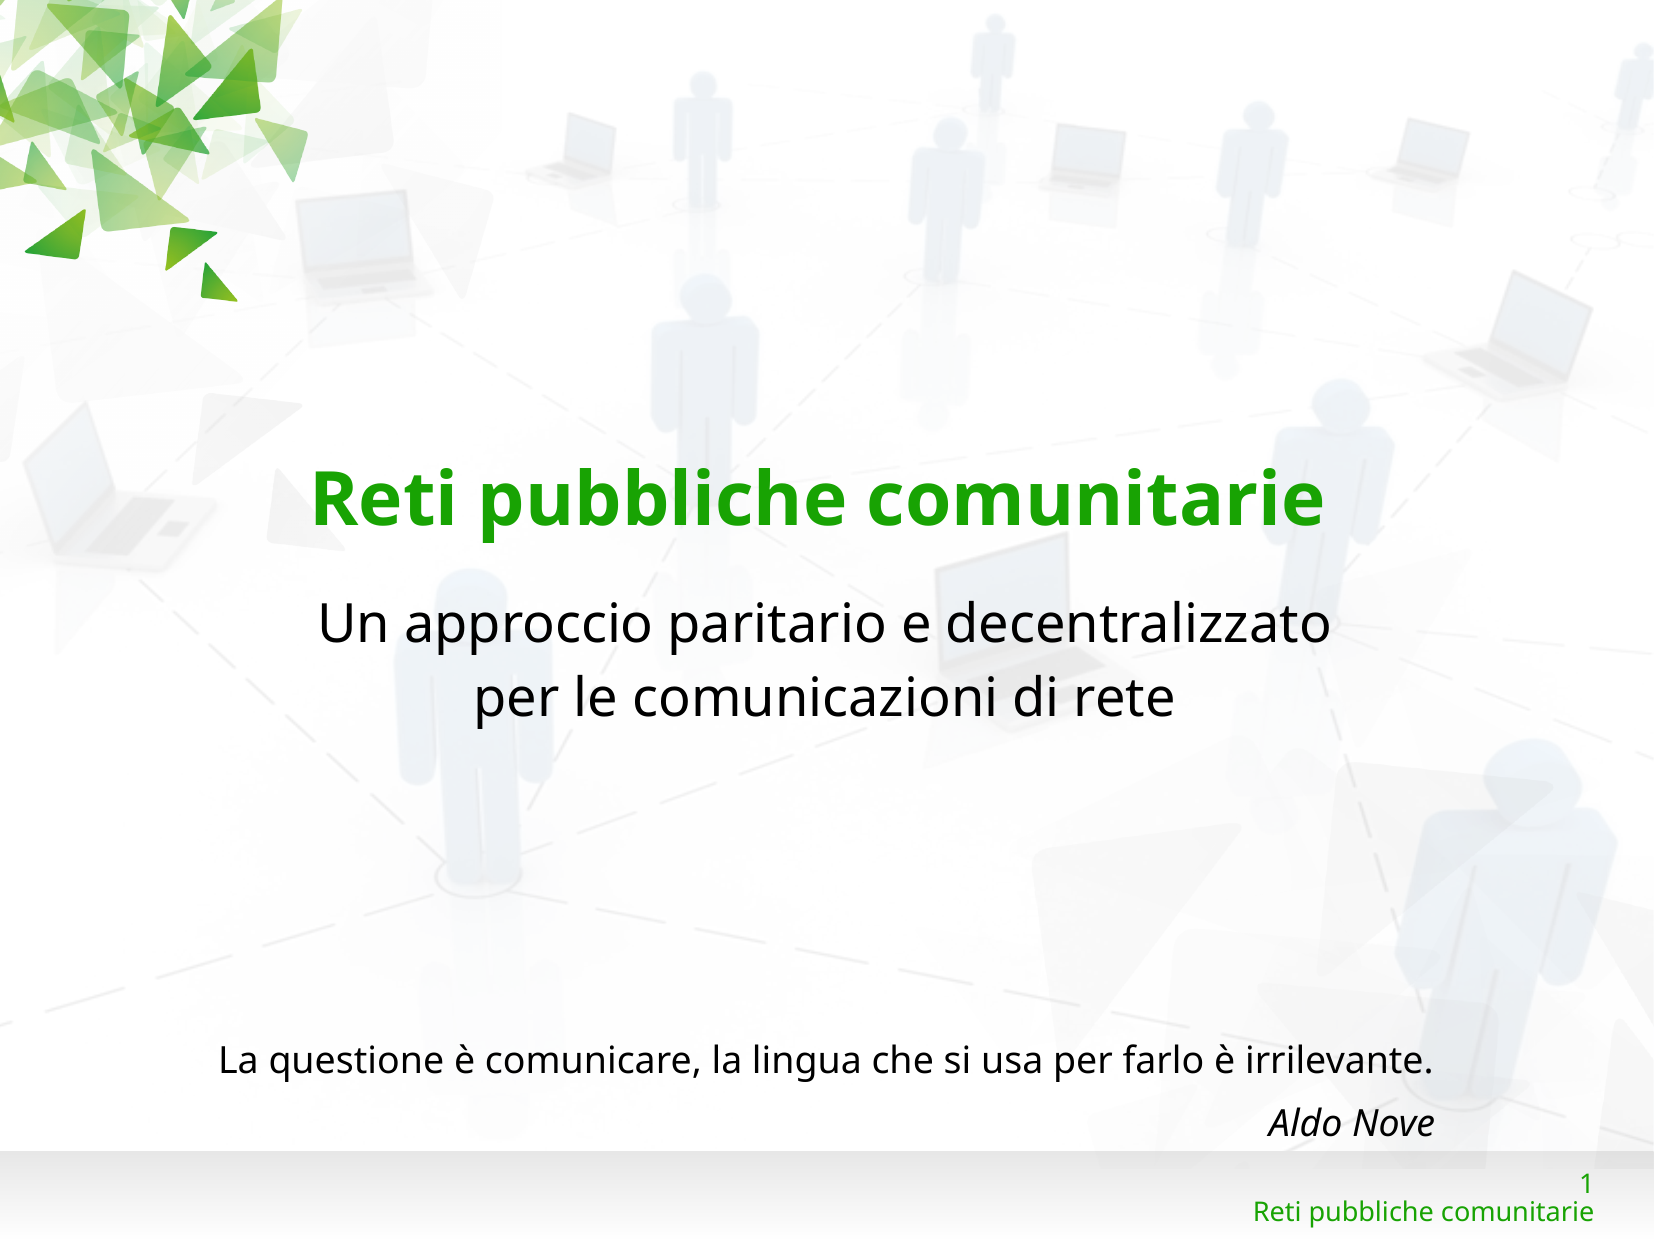

# Reti pubbliche comunitarie
Un approccio paritario e decentralizzato
per le comunicazioni di rete
La questione è comunicare, la lingua che si usa per farlo è irrilevante.
Aldo Nove
1
Reti pubbliche comunitarie